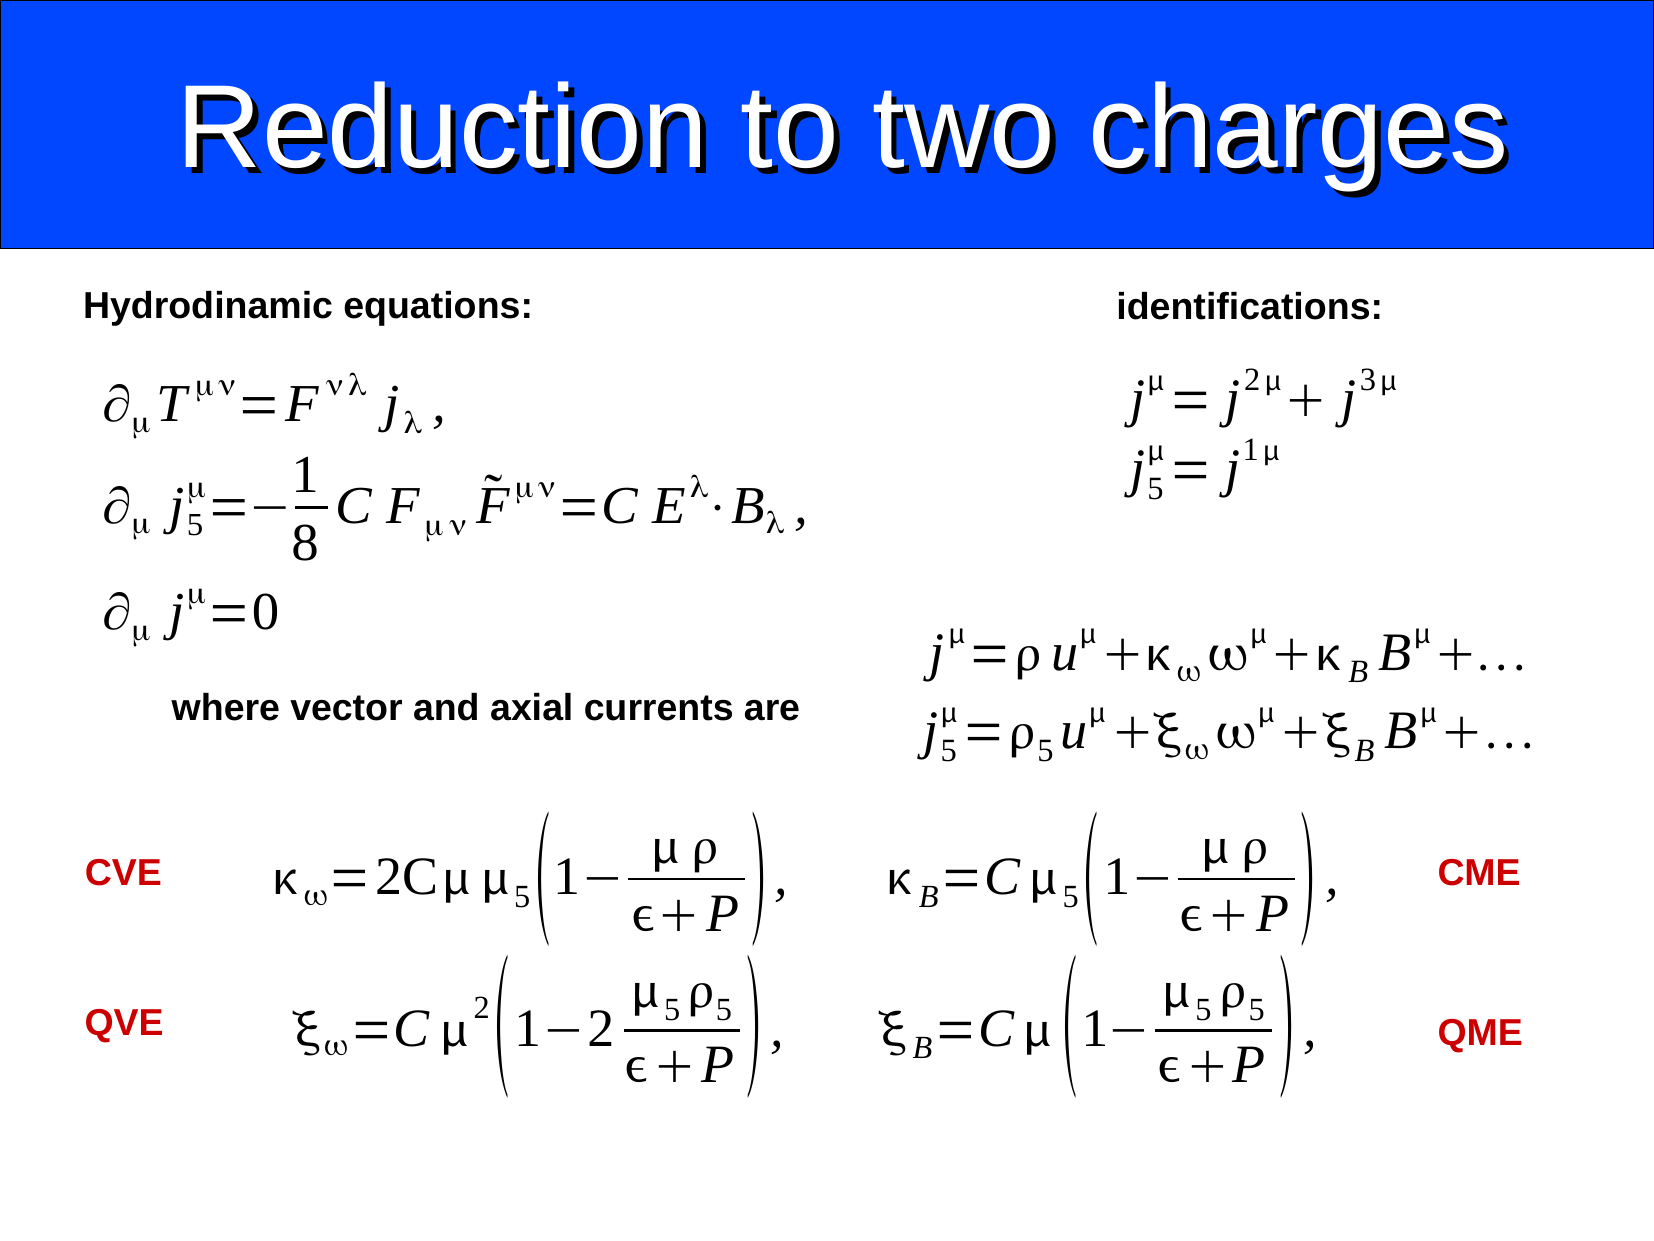

# Reduction to two charges
Hydrodinamic equations:
identifications:
where vector and axial currents are
CVE
CME
QVE
QME